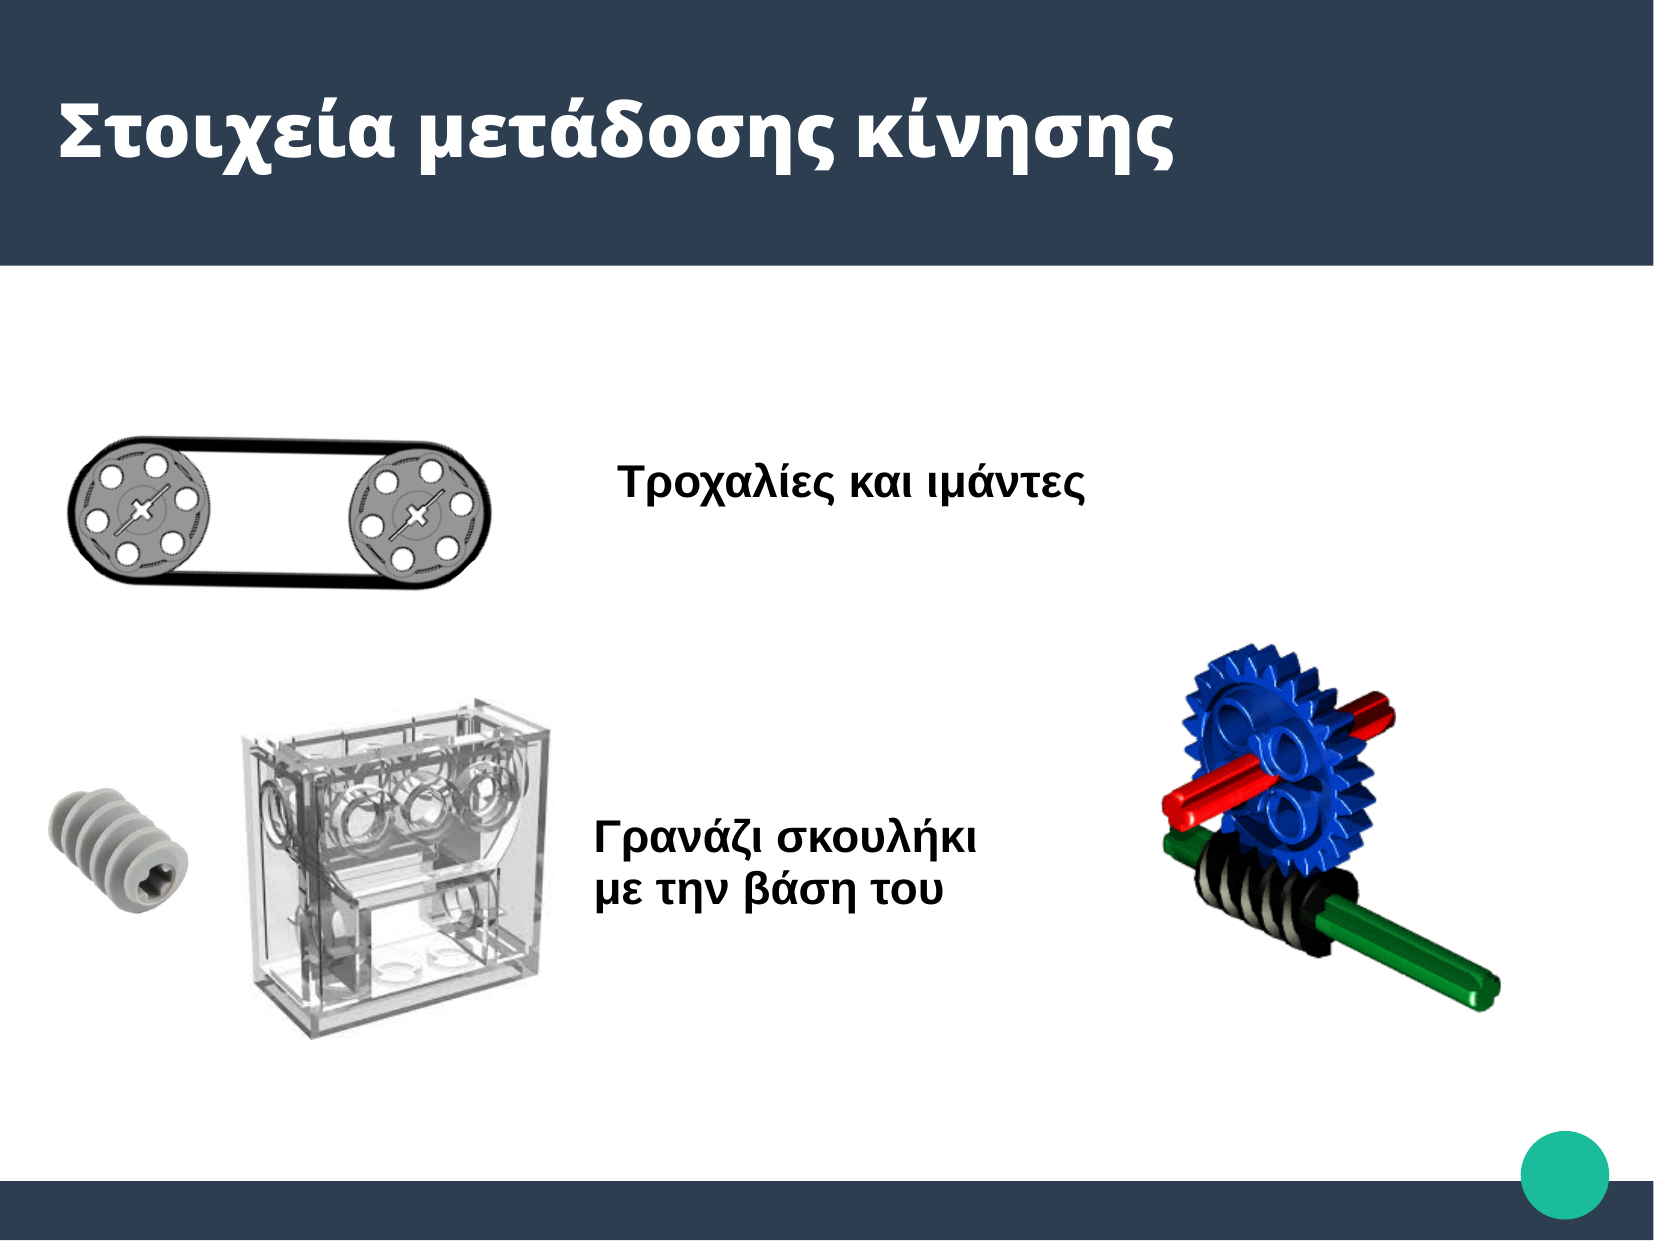

# Στοιχεία μετάδοσης κίνησης
Τροχαλίες και ιμάντες
Γρανάζι σκουλήκι
με την βάση του